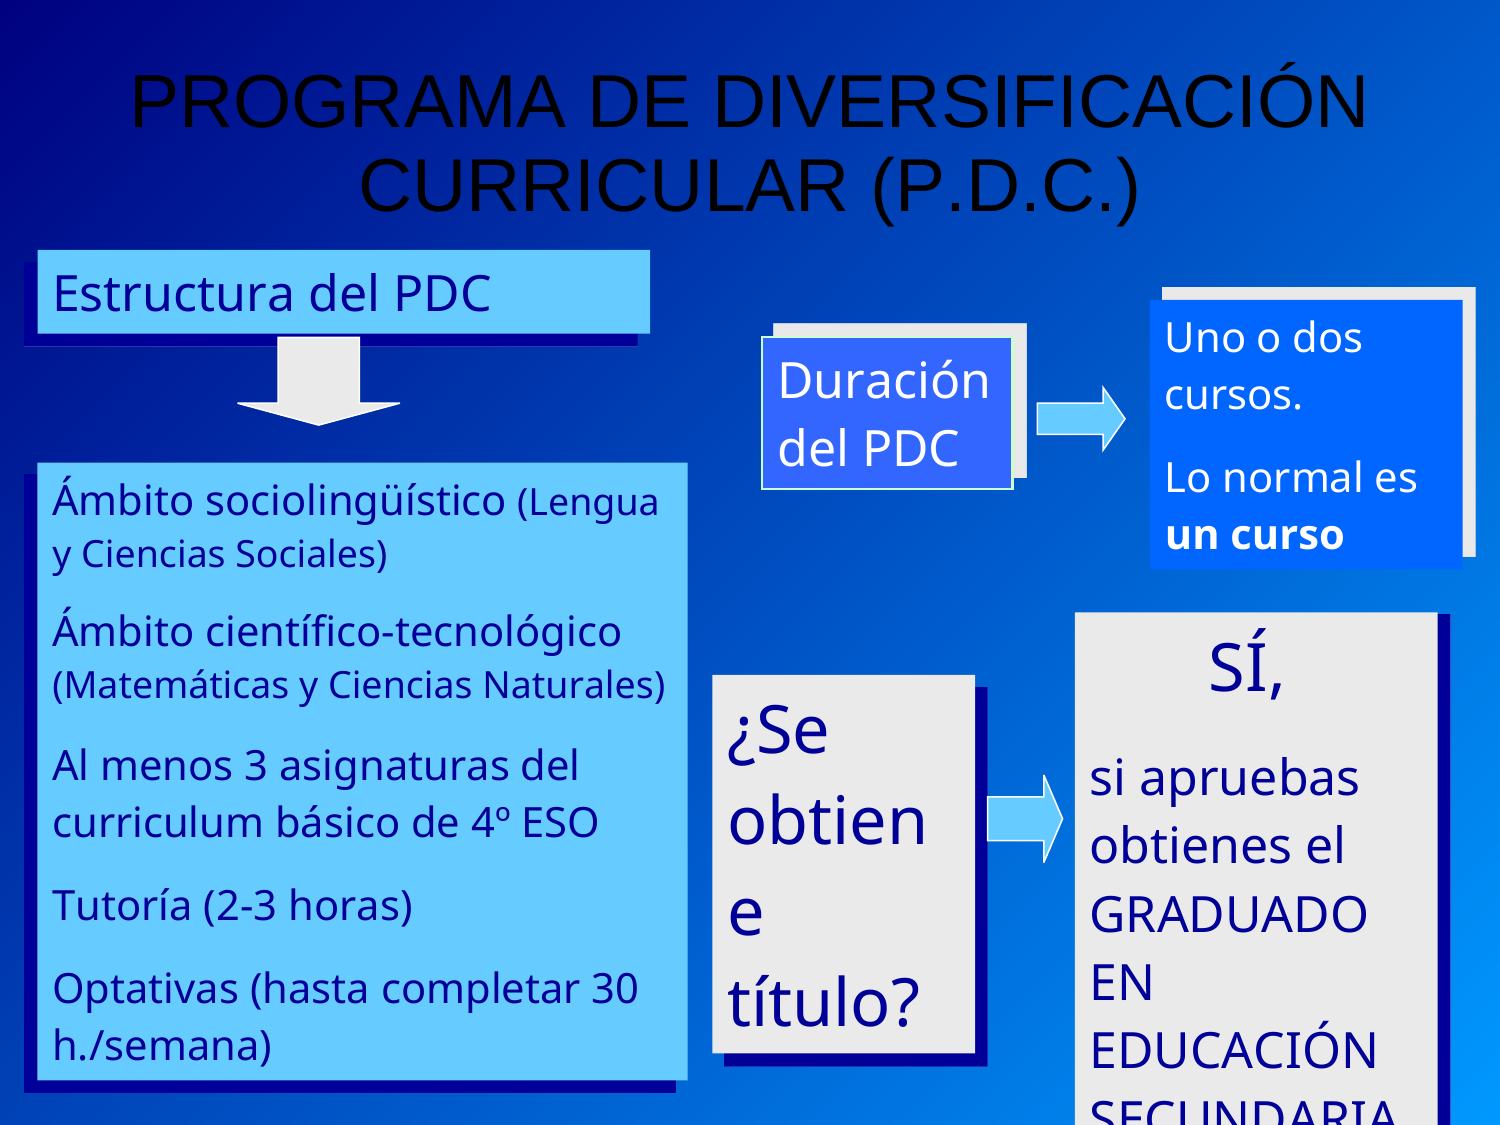

# PROGRAMA DE DIVERSIFICACIÓN CURRICULAR (P.D.C.)
Estructura del PDC
Uno o dos cursos.
Lo normal es un curso
Duración del PDC
Ámbito sociolingüístico (Lengua y Ciencias Sociales)
Ámbito científico-tecnológico (Matemáticas y Ciencias Naturales)
Al menos 3 asignaturas del curriculum básico de 4º ESO
Tutoría (2-3 horas)
Optativas (hasta completar 30 h./semana)
SÍ,
si apruebas obtienes el GRADUADO EN EDUCACIÓN SECUNDARIA
¿Se obtiene título?